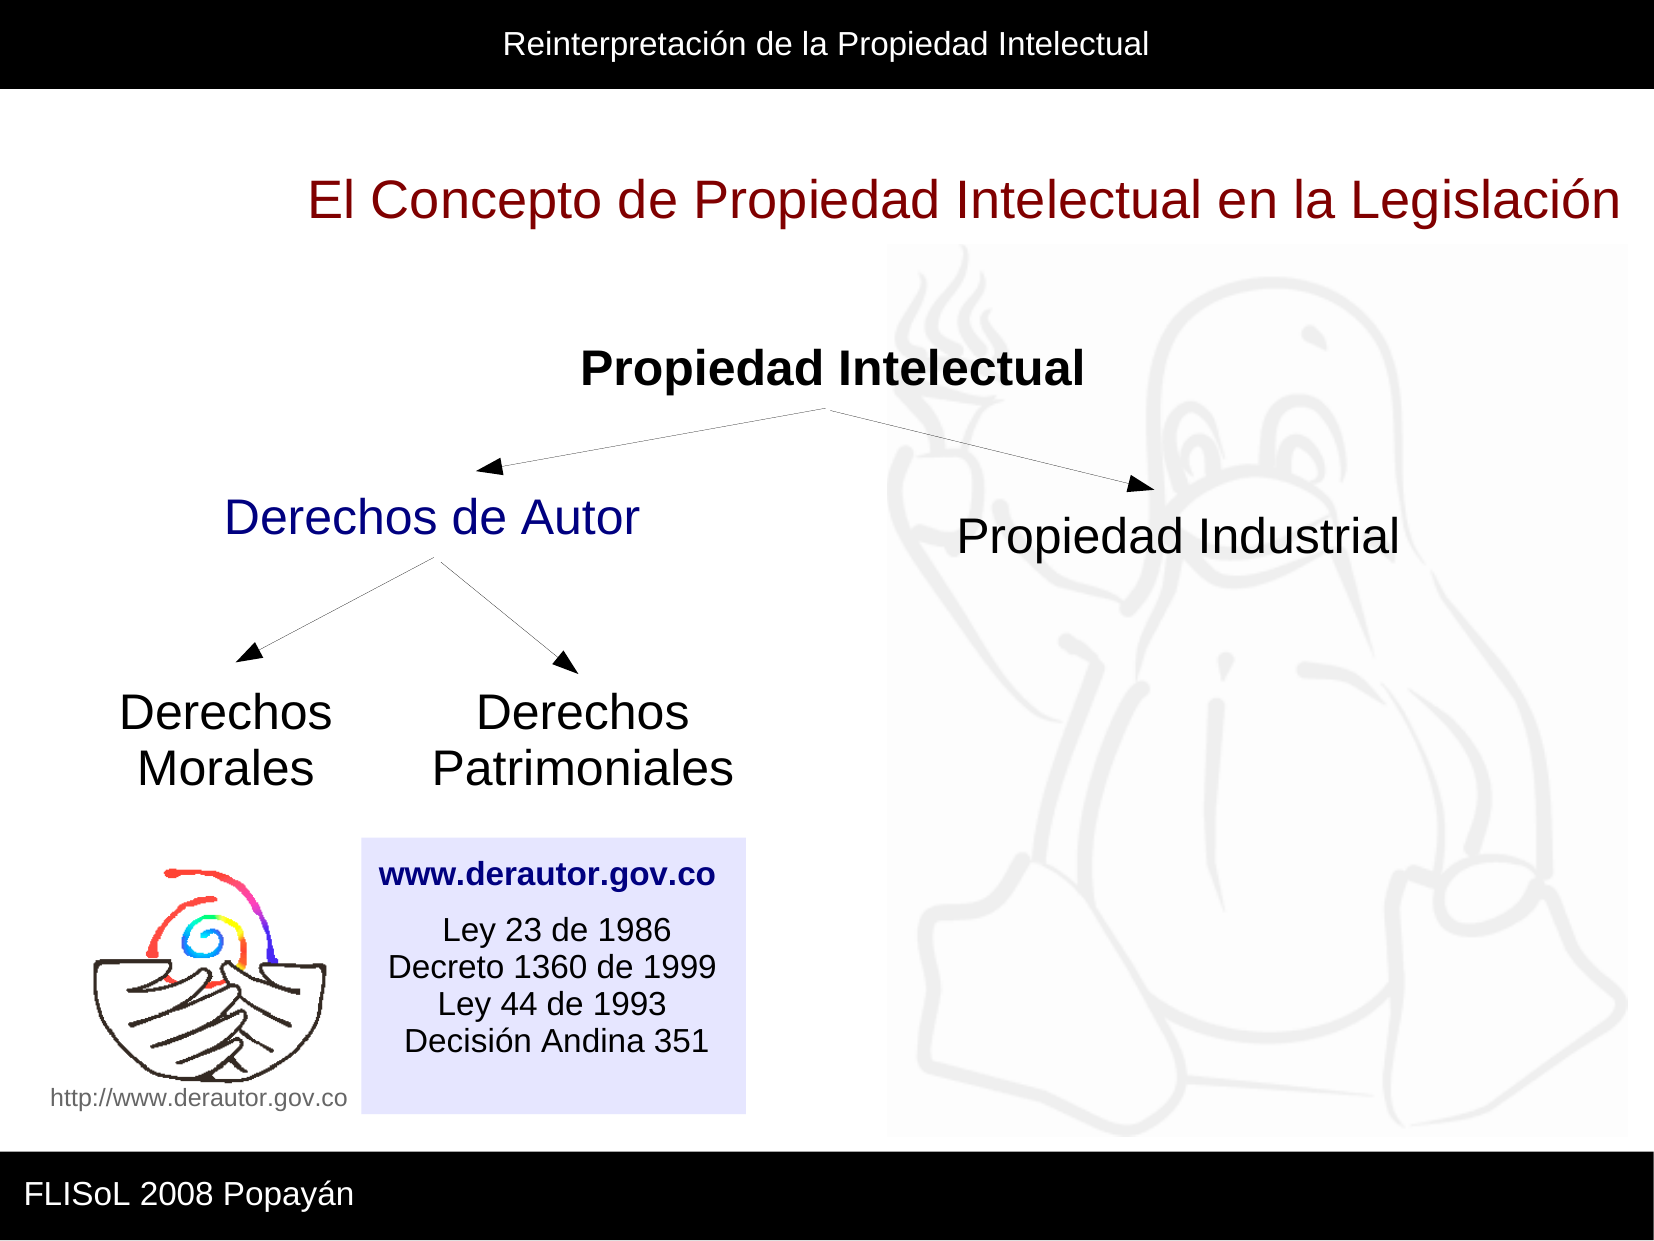

# El Concepto de Propiedad Intelectual en la Legislación
Propiedad Intelectual
Derechos de Autor
Propiedad Industrial
Derechos
Morales
Derechos
Patrimoniales
www.derautor.gov.co
 Ley 23 de 1986
Decreto 1360 de 1999
Ley 44 de 1993
 Decisión Andina 351
http://www.derautor.gov.co